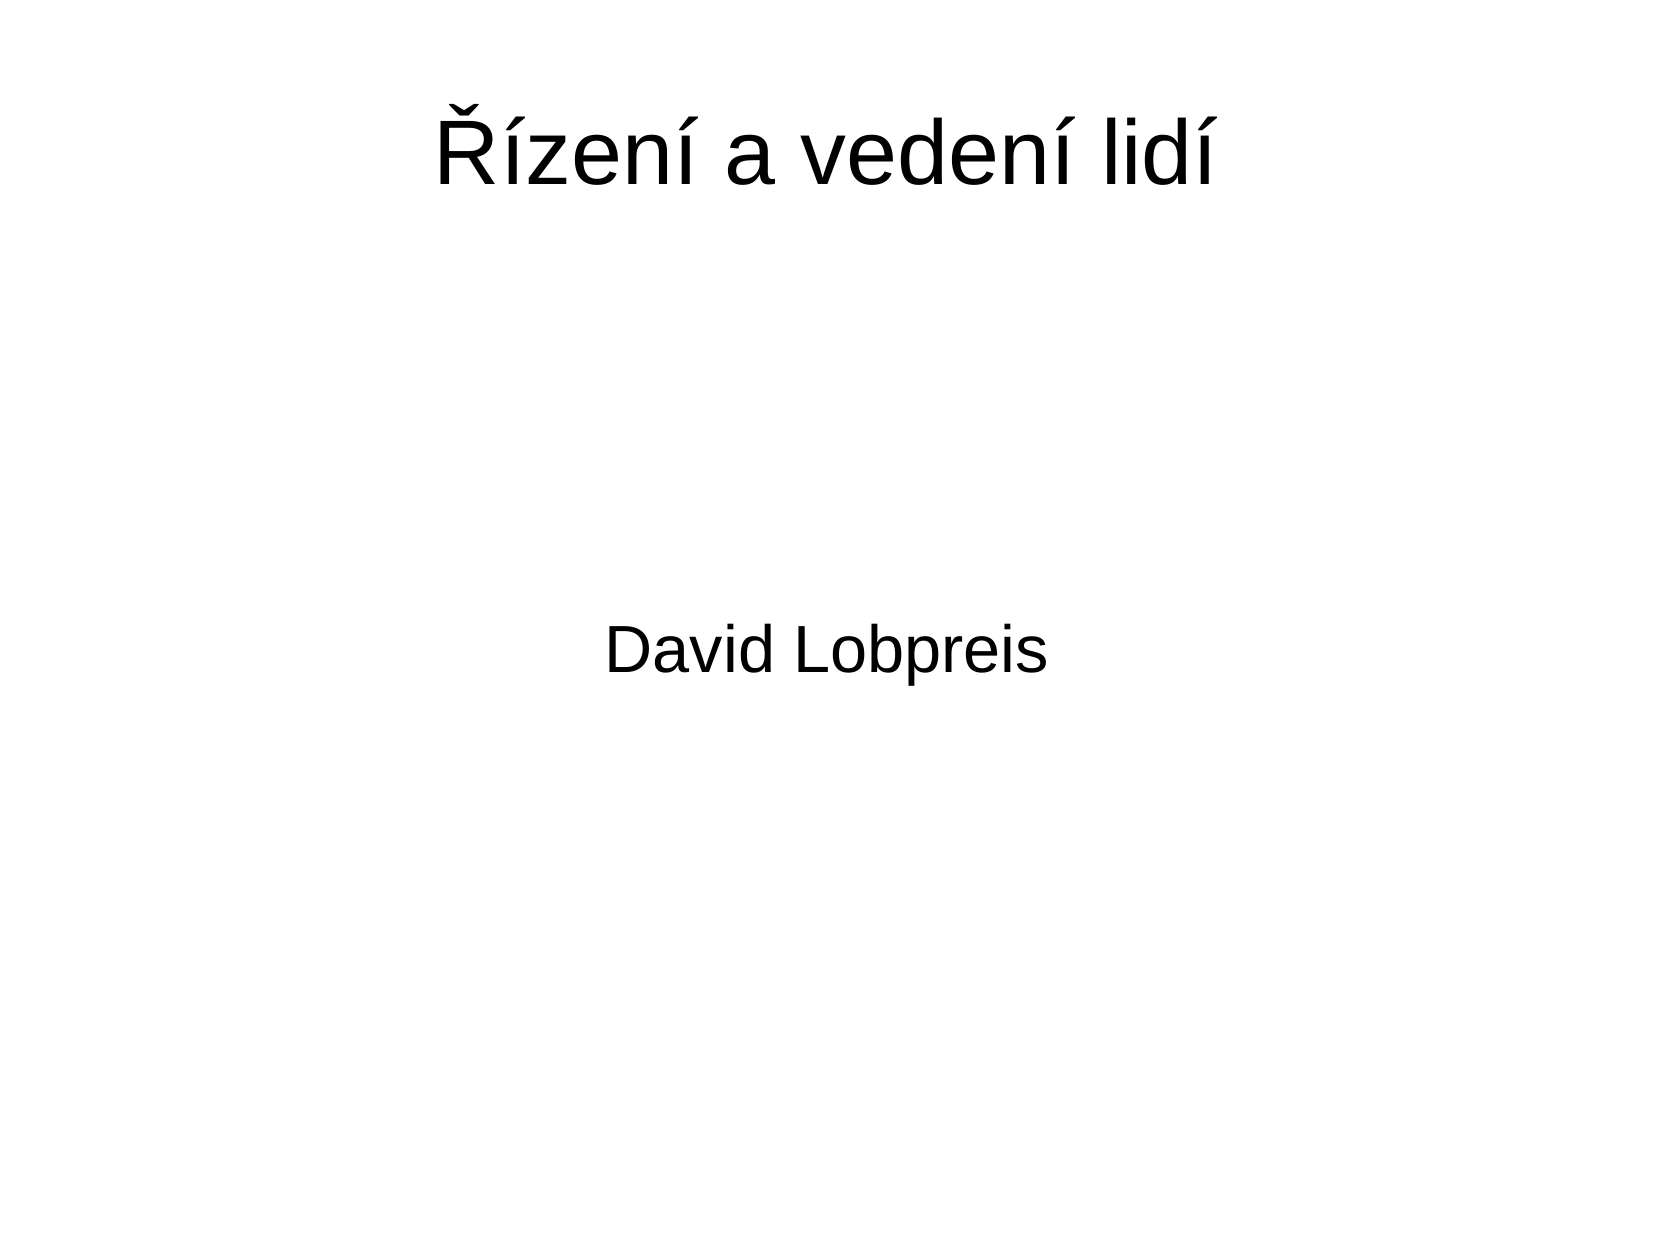

# Řízení a vedení lidí
David Lobpreis